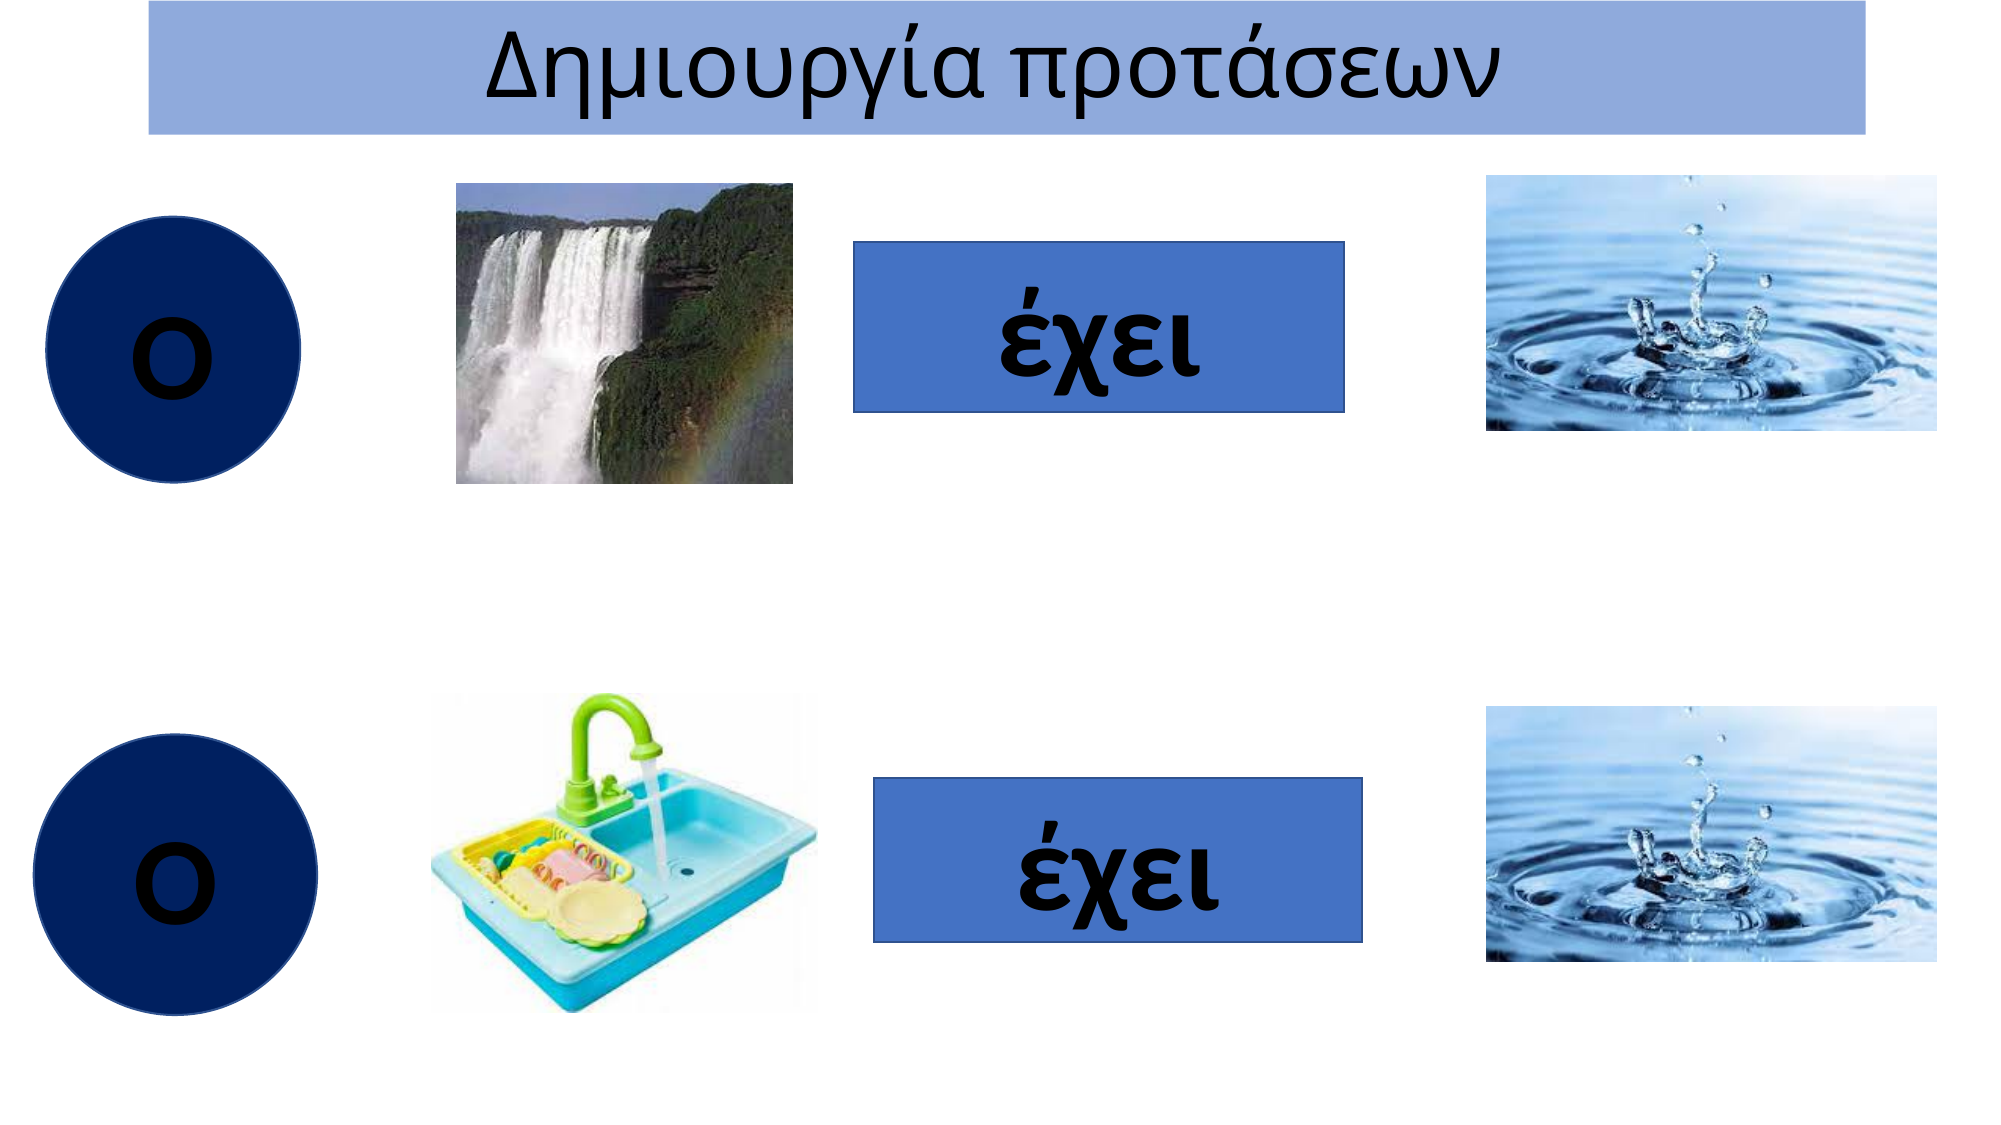

# Δημιουργία προτάσεων
Ο
έχει
Ο
έχει